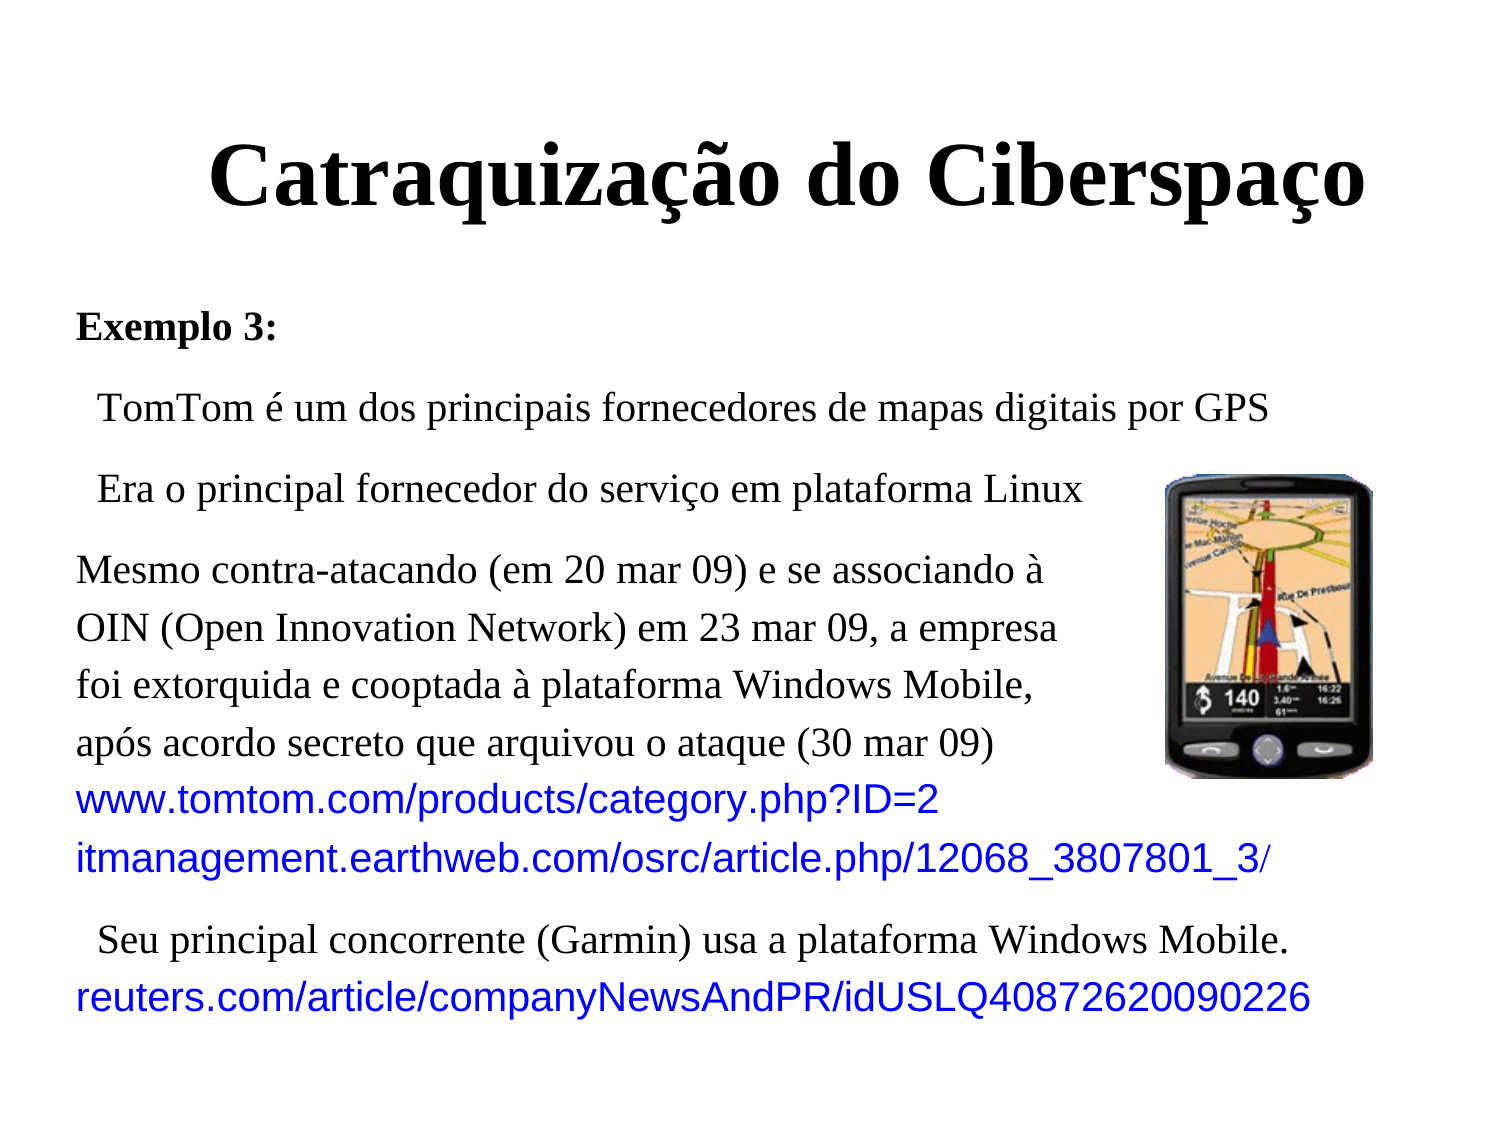

# Catraquização do Ciberspaço
Exemplo 3:
 TomTom é um dos principais fornecedores de mapas digitais por GPS
 Era o principal fornecedor do serviço em plataforma Linux
Mesmo contra-atacando (em 20 mar 09) e se associando à
OIN (Open Innovation Network) em 23 mar 09, a empresa
foi extorquida e cooptada à plataforma Windows Mobile,
após acordo secreto que arquivou o ataque (30 mar 09)
www.tomtom.com/products/category.php?ID=2
itmanagement.earthweb.com/osrc/article.php/12068_3807801_3/
 Seu principal concorrente (Garmin) usa a plataforma Windows Mobile.
reuters.com/article/companyNewsAndPR/idUSLQ40872620090226